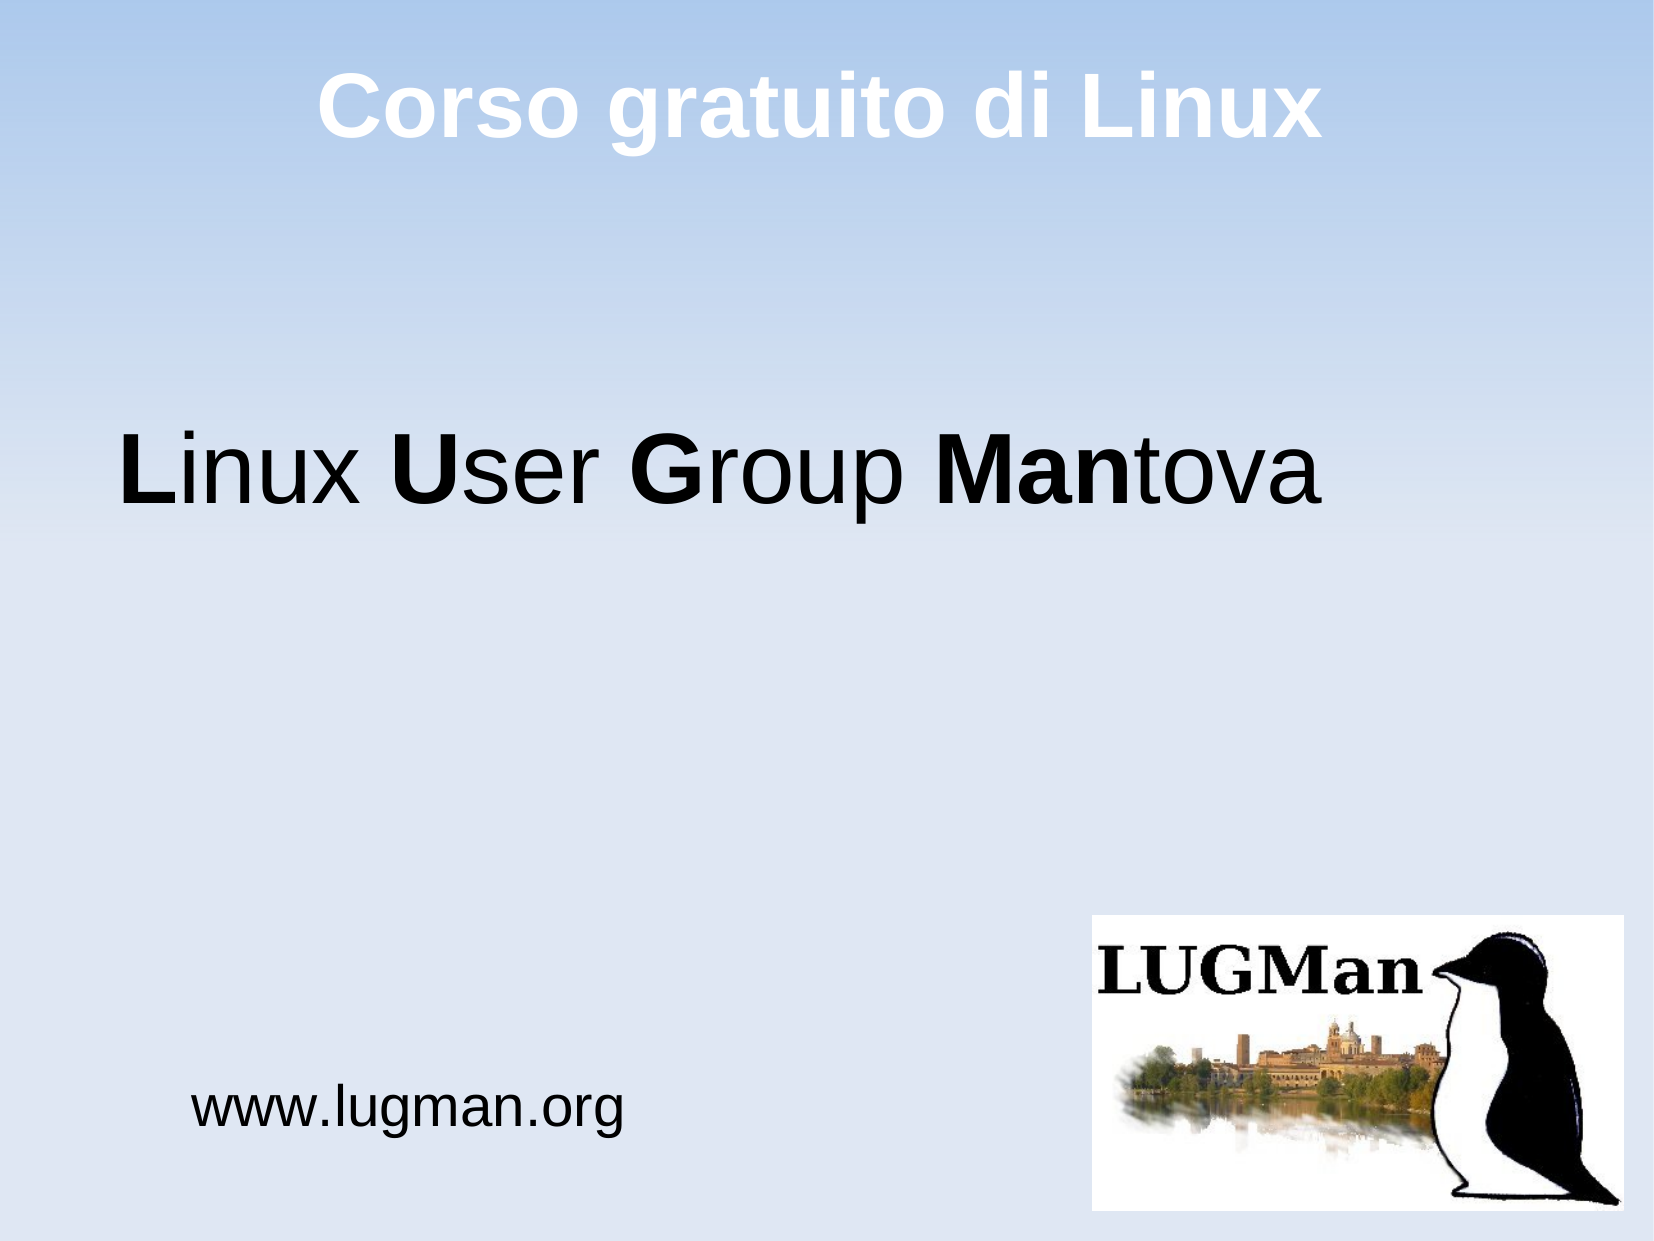

# Corso gratuito di Linux
Linux User Group Mantova
www.lugman.org